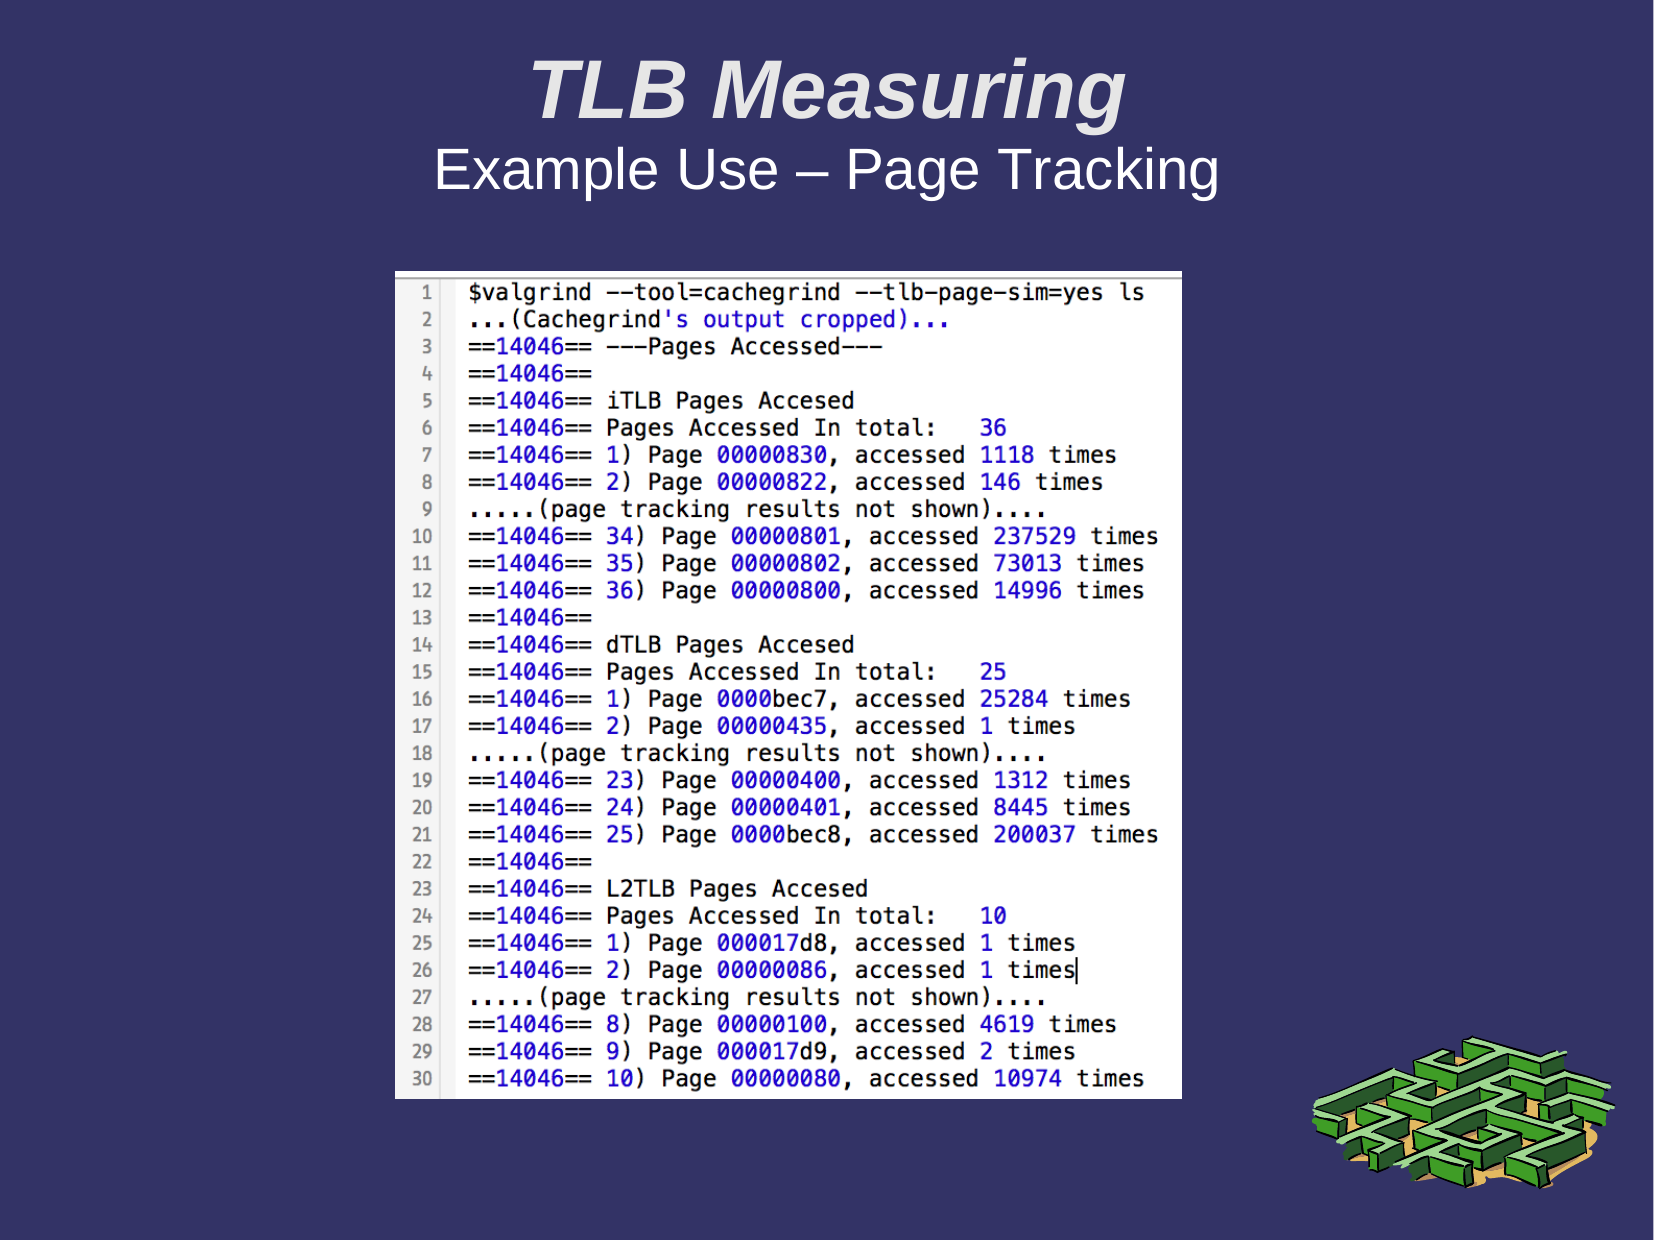

# TLB Measuring Example Use – Page Tracking